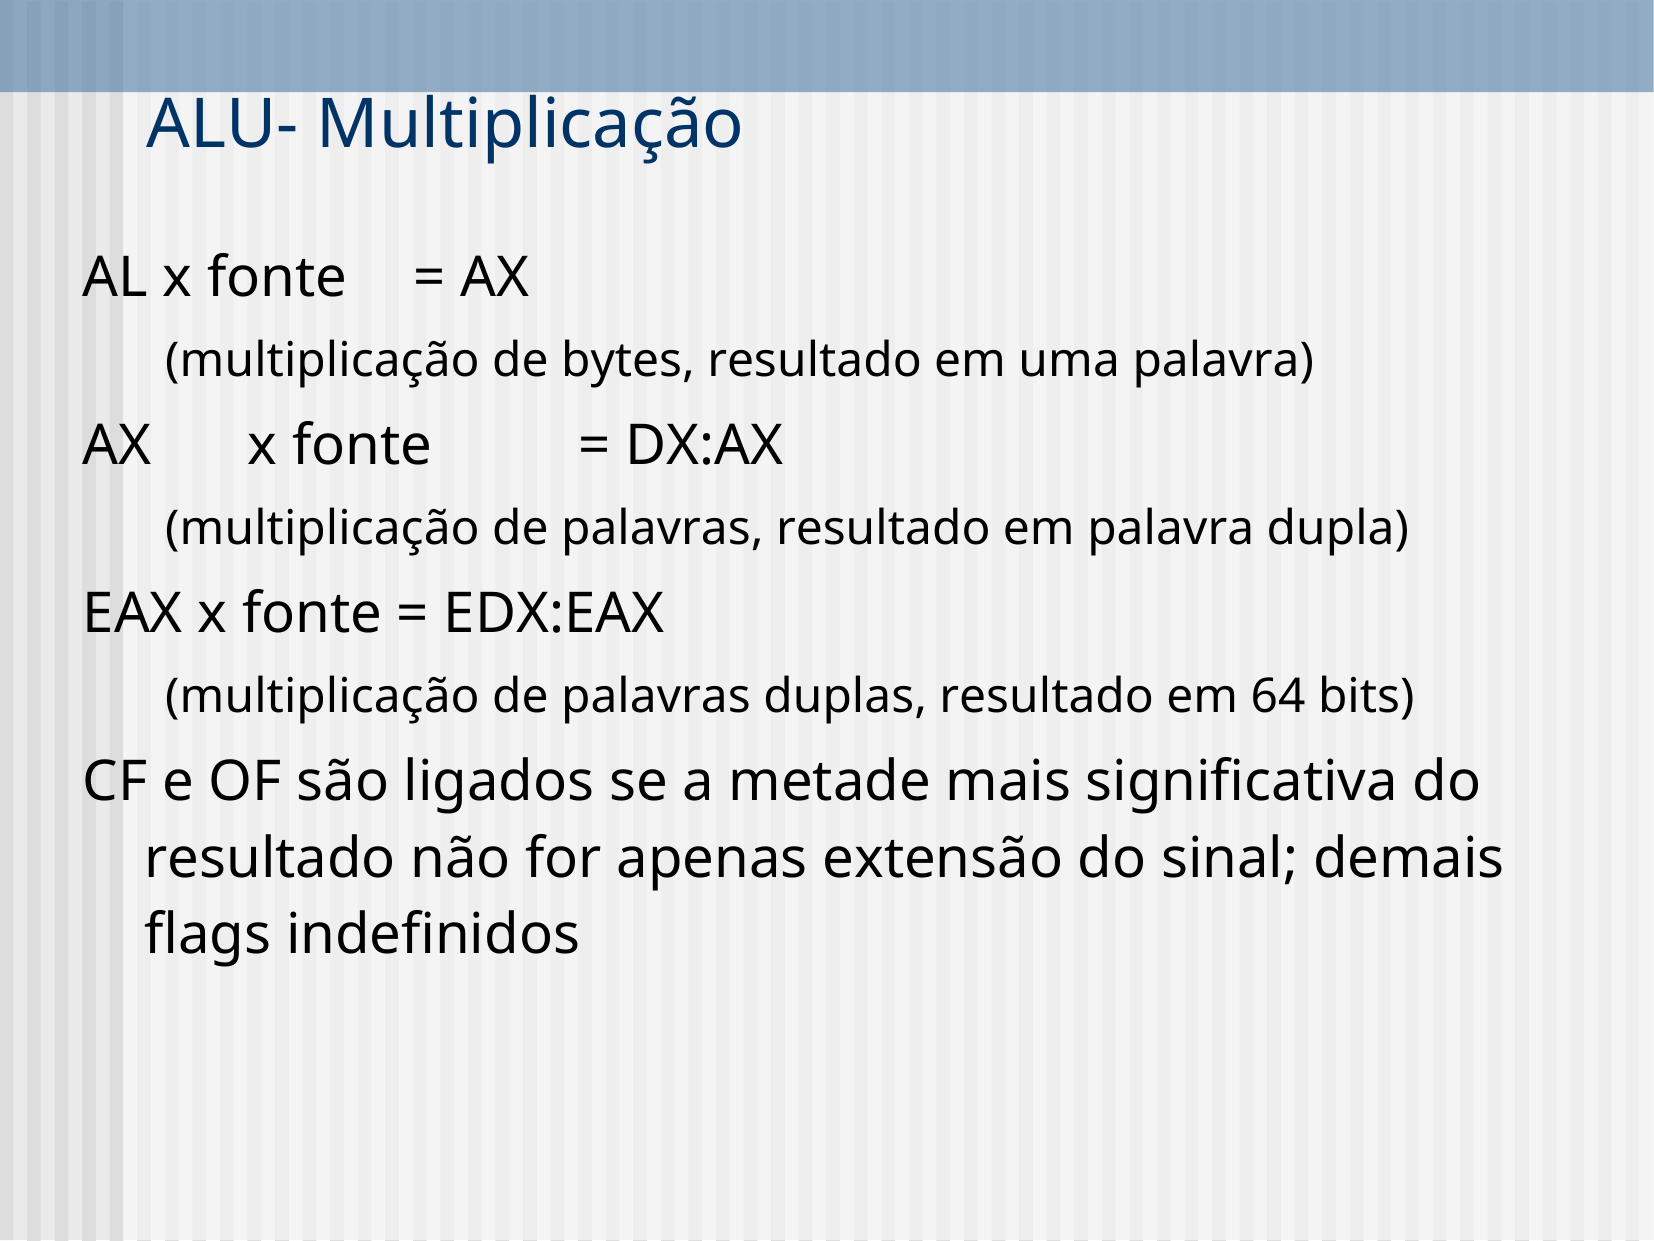

# ALU- Multiplicação
AL x fonte	= AX
(multiplicação de bytes, resultado em uma palavra)
AX	x fonte	= DX:AX
(multiplicação de palavras, resultado em palavra dupla)
EAX x fonte = EDX:EAX
(multiplicação de palavras duplas, resultado em 64 bits)
CF e OF são ligados se a metade mais significativa do resultado não for apenas extensão do sinal; demais flags indefinidos